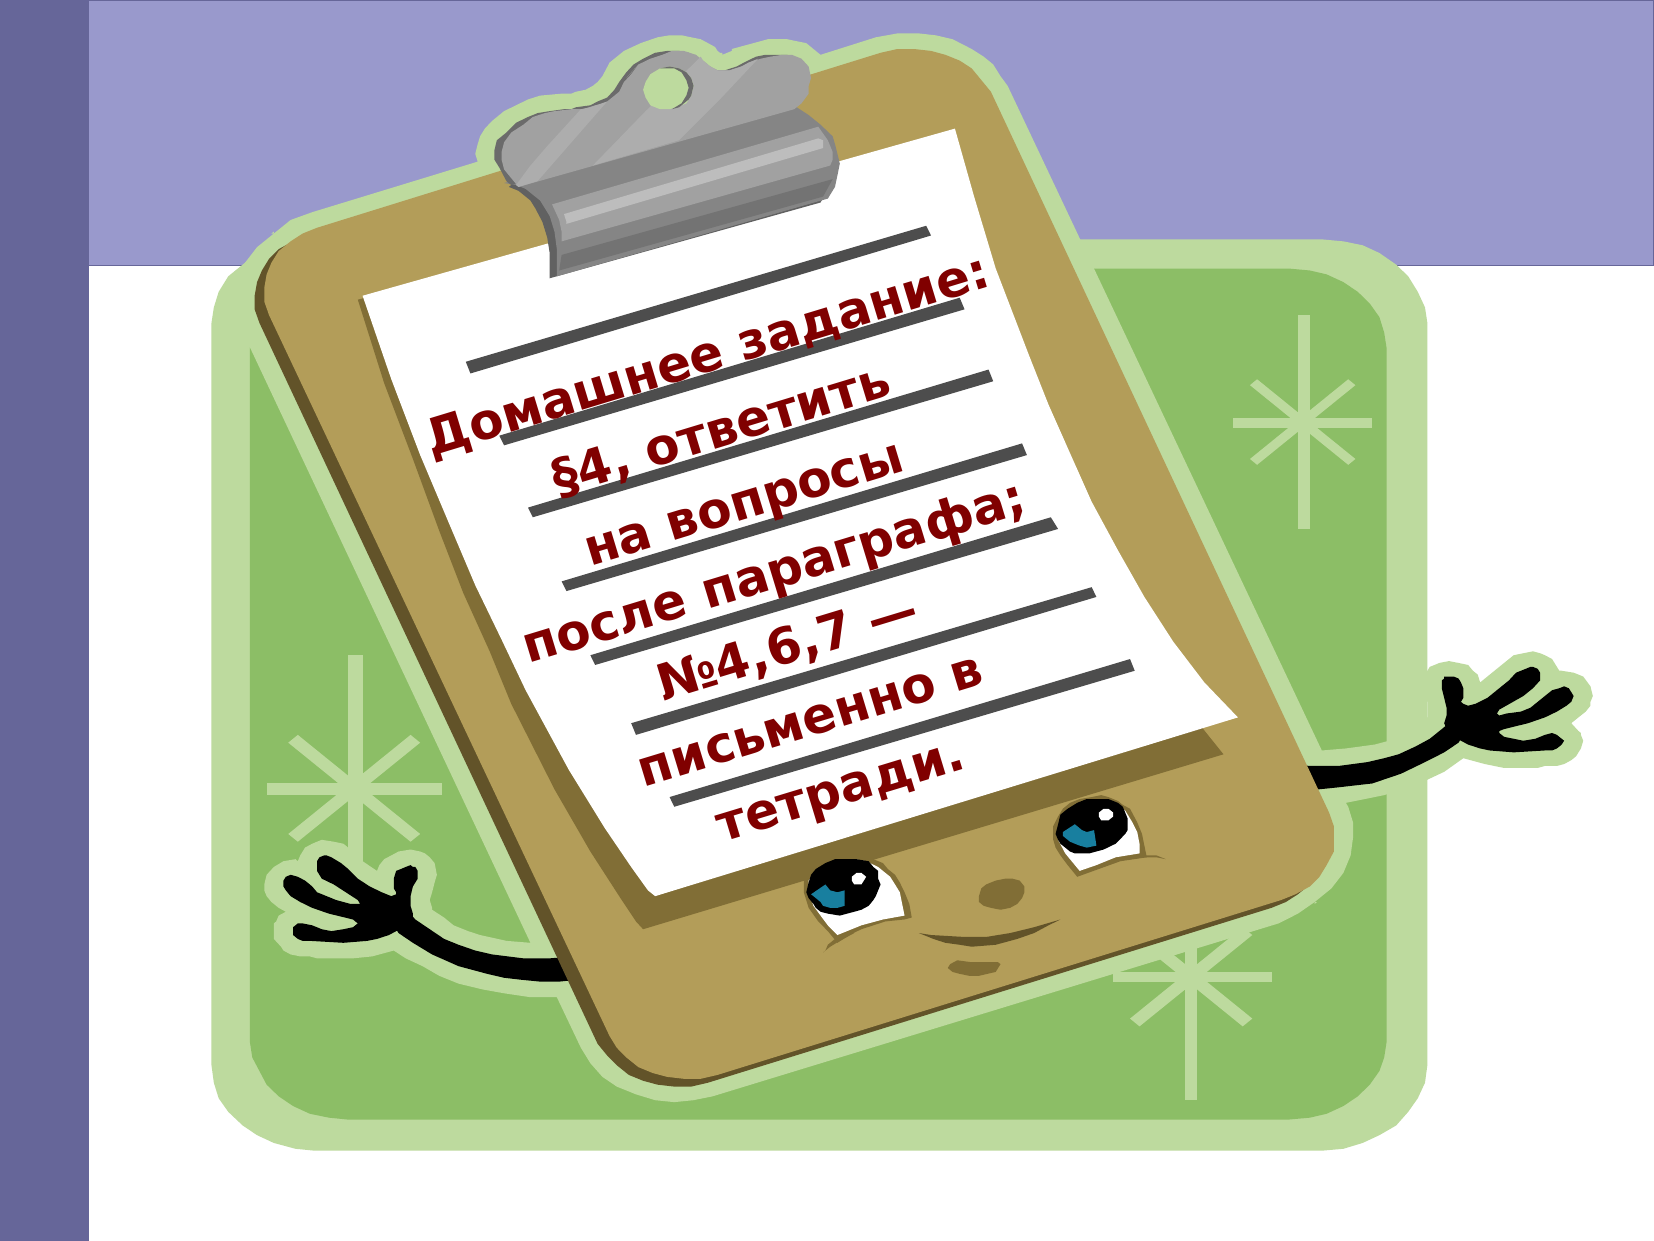

Домашнее задание:
§4, ответить
на вопросы
после параграфа;
№4,6,7 —
письменно в
тетради.